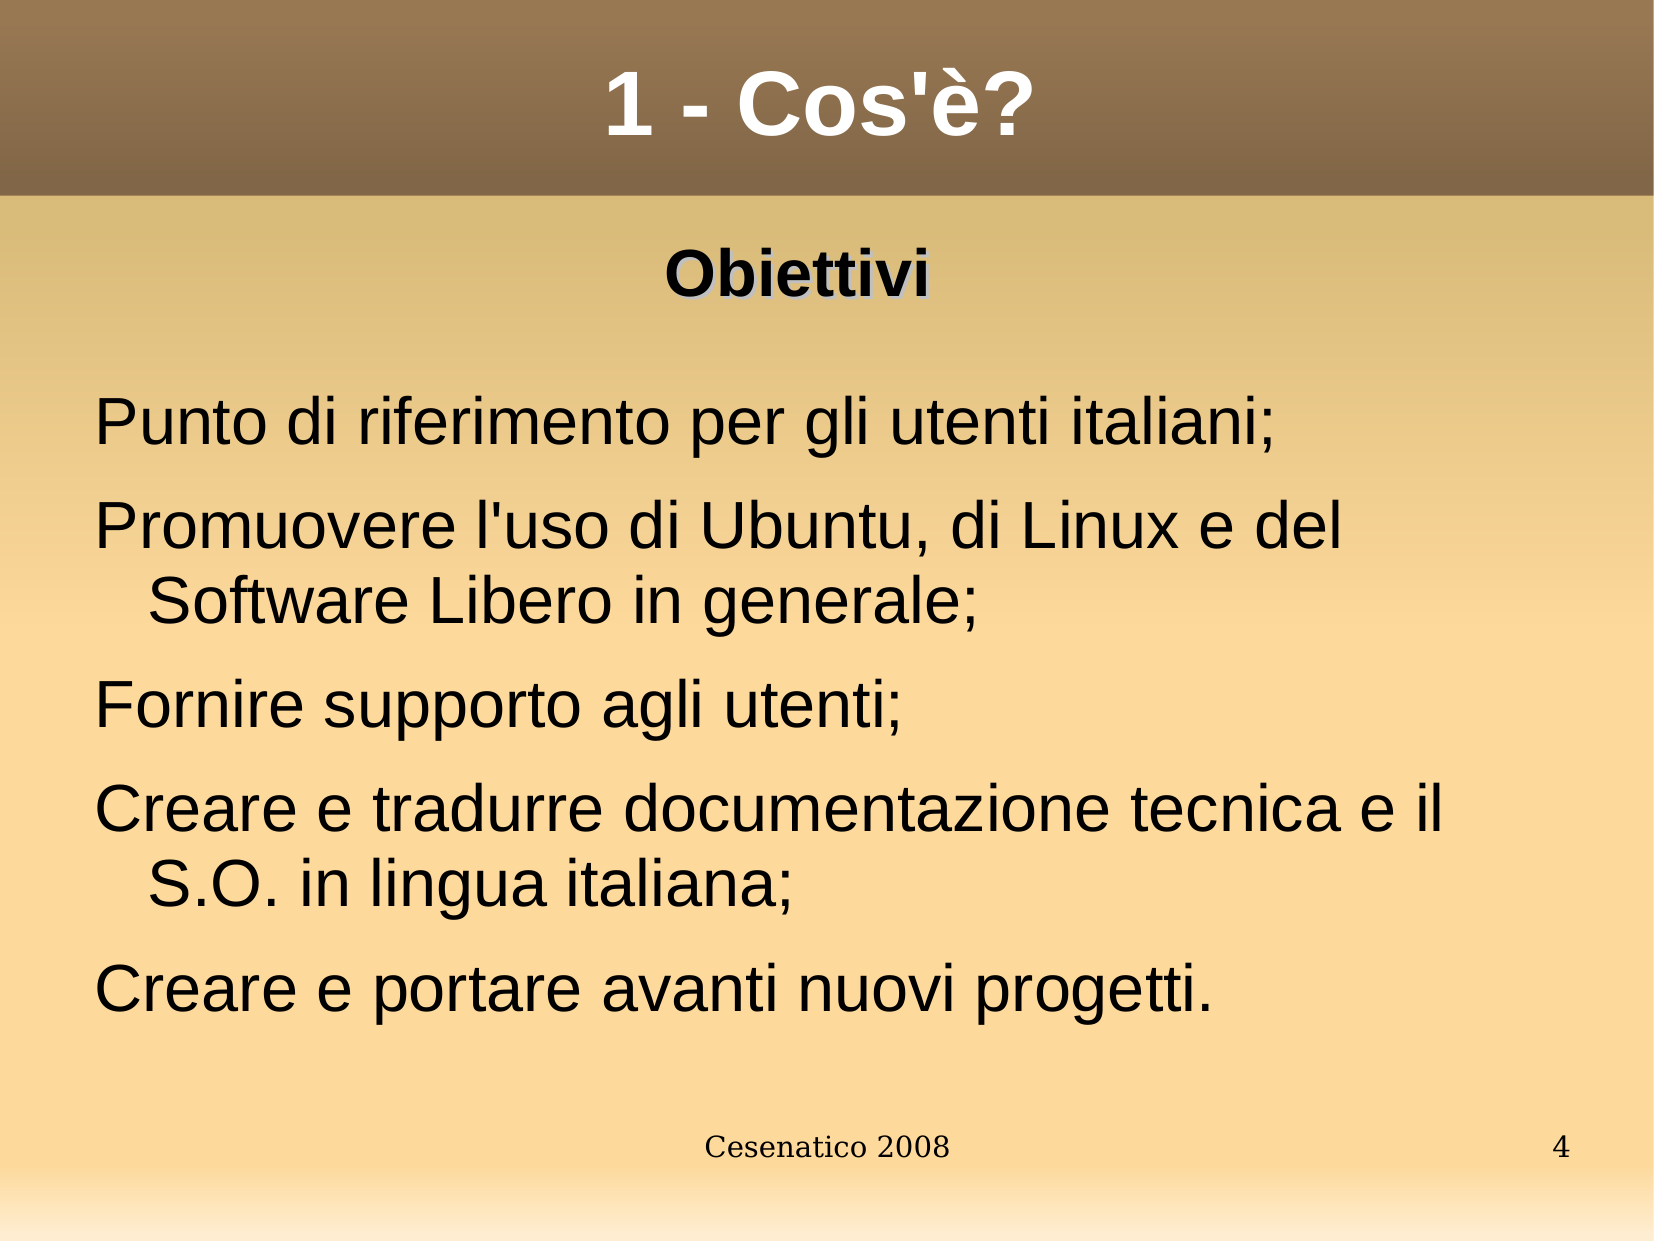

# 1 - Cos'è?
Obiettivi
Punto di riferimento per gli utenti italiani;
Promuovere l'uso di Ubuntu, di Linux e del Software Libero in generale;
Fornire supporto agli utenti;
Creare e tradurre documentazione tecnica e il S.O. in lingua italiana;
Creare e portare avanti nuovi progetti.
Cesenatico 2008
4